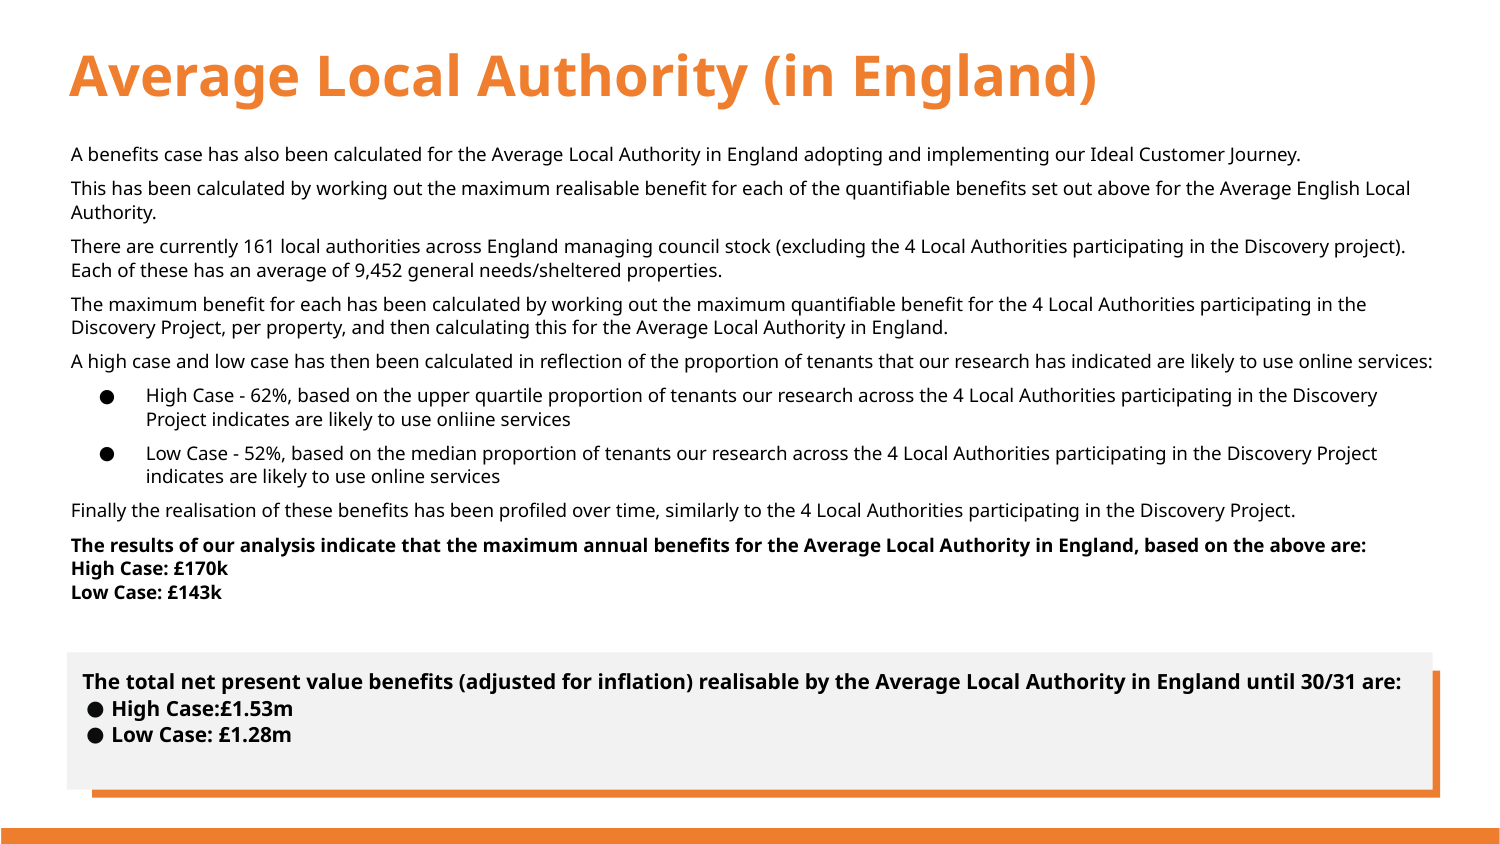

Average Local Authority (in England)
A benefits case has also been calculated for the Average Local Authority in England adopting and implementing our Ideal Customer Journey.
This has been calculated by working out the maximum realisable benefit for each of the quantifiable benefits set out above for the Average English Local Authority.
There are currently 161 local authorities across England managing council stock (excluding the 4 Local Authorities participating in the Discovery project). Each of these has an average of 9,452 general needs/sheltered properties.
The maximum benefit for each has been calculated by working out the maximum quantifiable benefit for the 4 Local Authorities participating in the Discovery Project, per property, and then calculating this for the Average Local Authority in England.
A high case and low case has then been calculated in reflection of the proportion of tenants that our research has indicated are likely to use online services:
High Case - 62%, based on the upper quartile proportion of tenants our research across the 4 Local Authorities participating in the Discovery Project indicates are likely to use onliine services
Low Case - 52%, based on the median proportion of tenants our research across the 4 Local Authorities participating in the Discovery Project indicates are likely to use online services
Finally the realisation of these benefits has been profiled over time, similarly to the 4 Local Authorities participating in the Discovery Project.
The results of our analysis indicate that the maximum annual benefits for the Average Local Authority in England, based on the above are:
High Case: £170k
Low Case: £143k
The total net present value benefits (adjusted for inflation) realisable by the Average Local Authority in England until 30/31 are:
High Case:£1.53m
Low Case: £1.28m